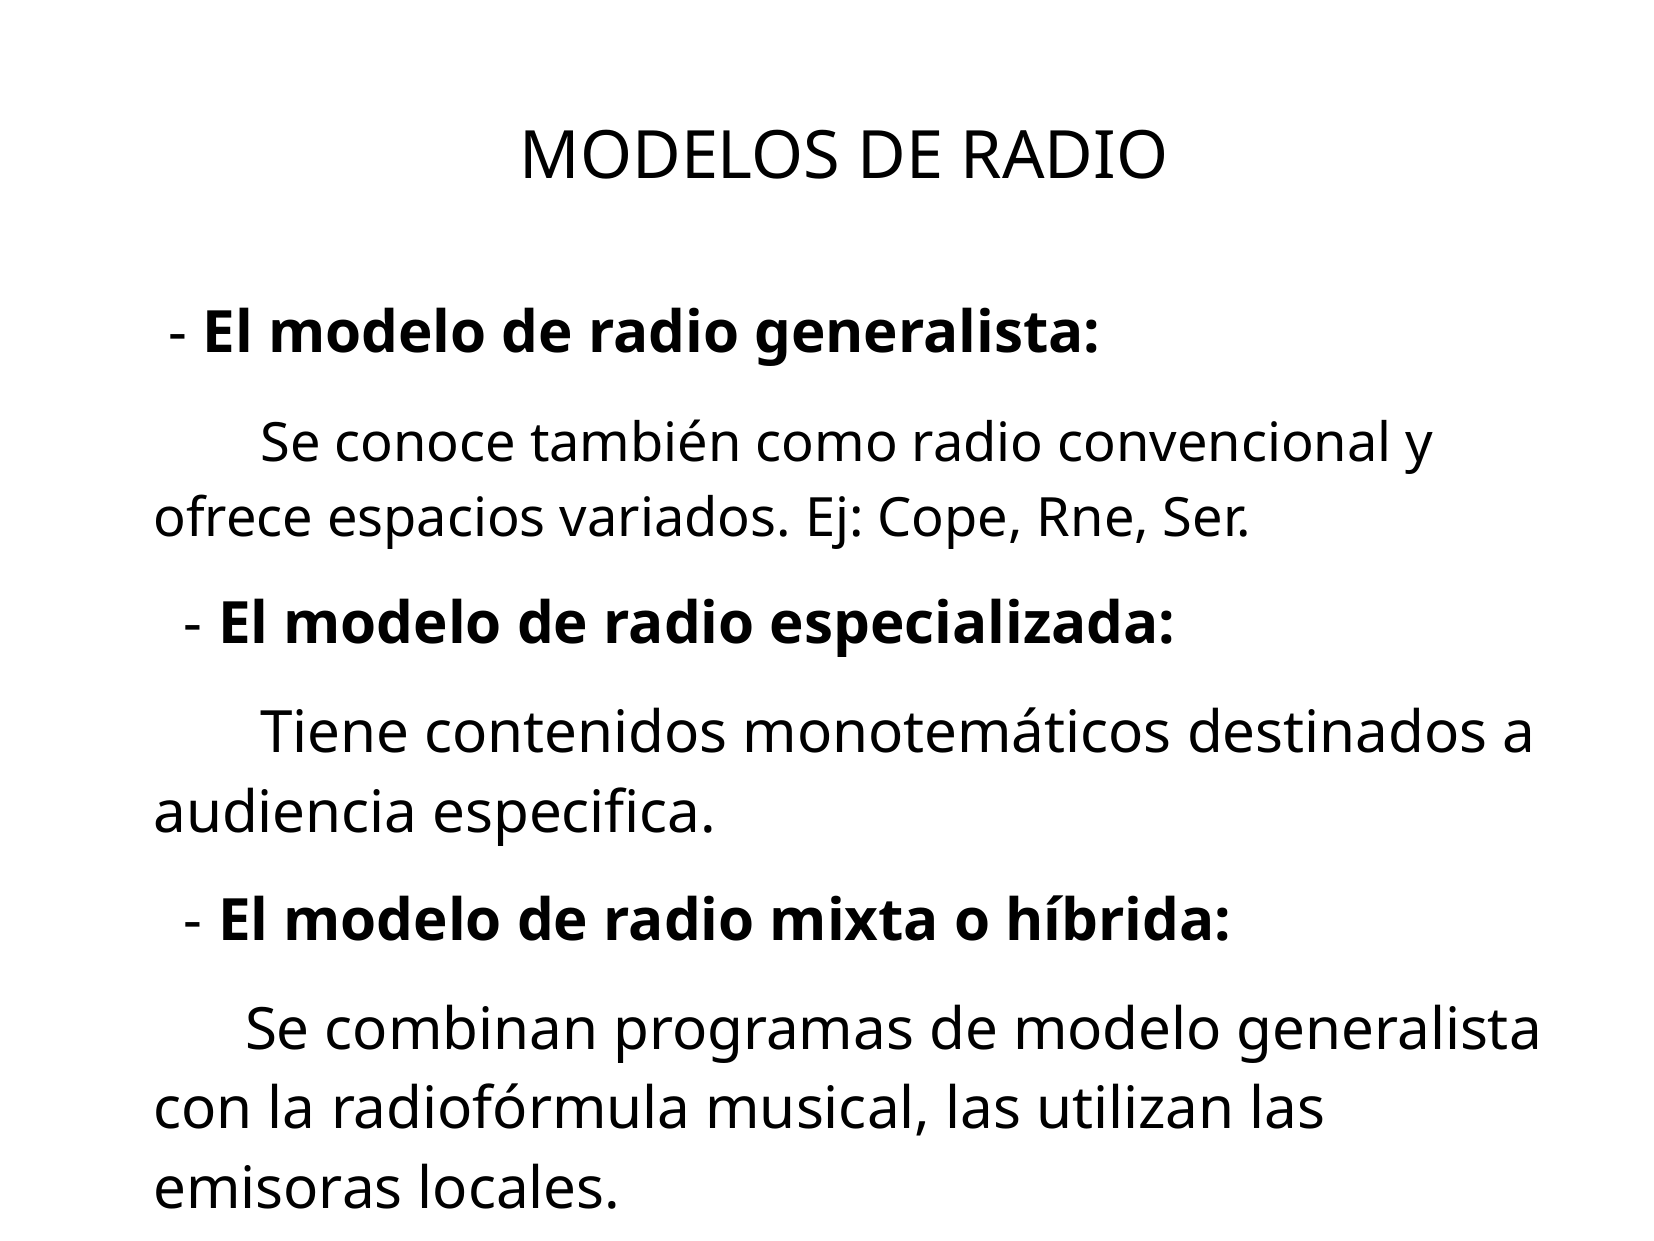

# MODELOS DE RADIO
 - El modelo de radio generalista:
 Se conoce también como radio convencional y ofrece espacios variados. Ej: Cope, Rne, Ser.
 - El modelo de radio especializada:
 Tiene contenidos monotemáticos destinados a audiencia especifica.
 - El modelo de radio mixta o híbrida:
 Se combinan programas de modelo generalista con la radiofórmula musical, las utilizan las emisoras locales.